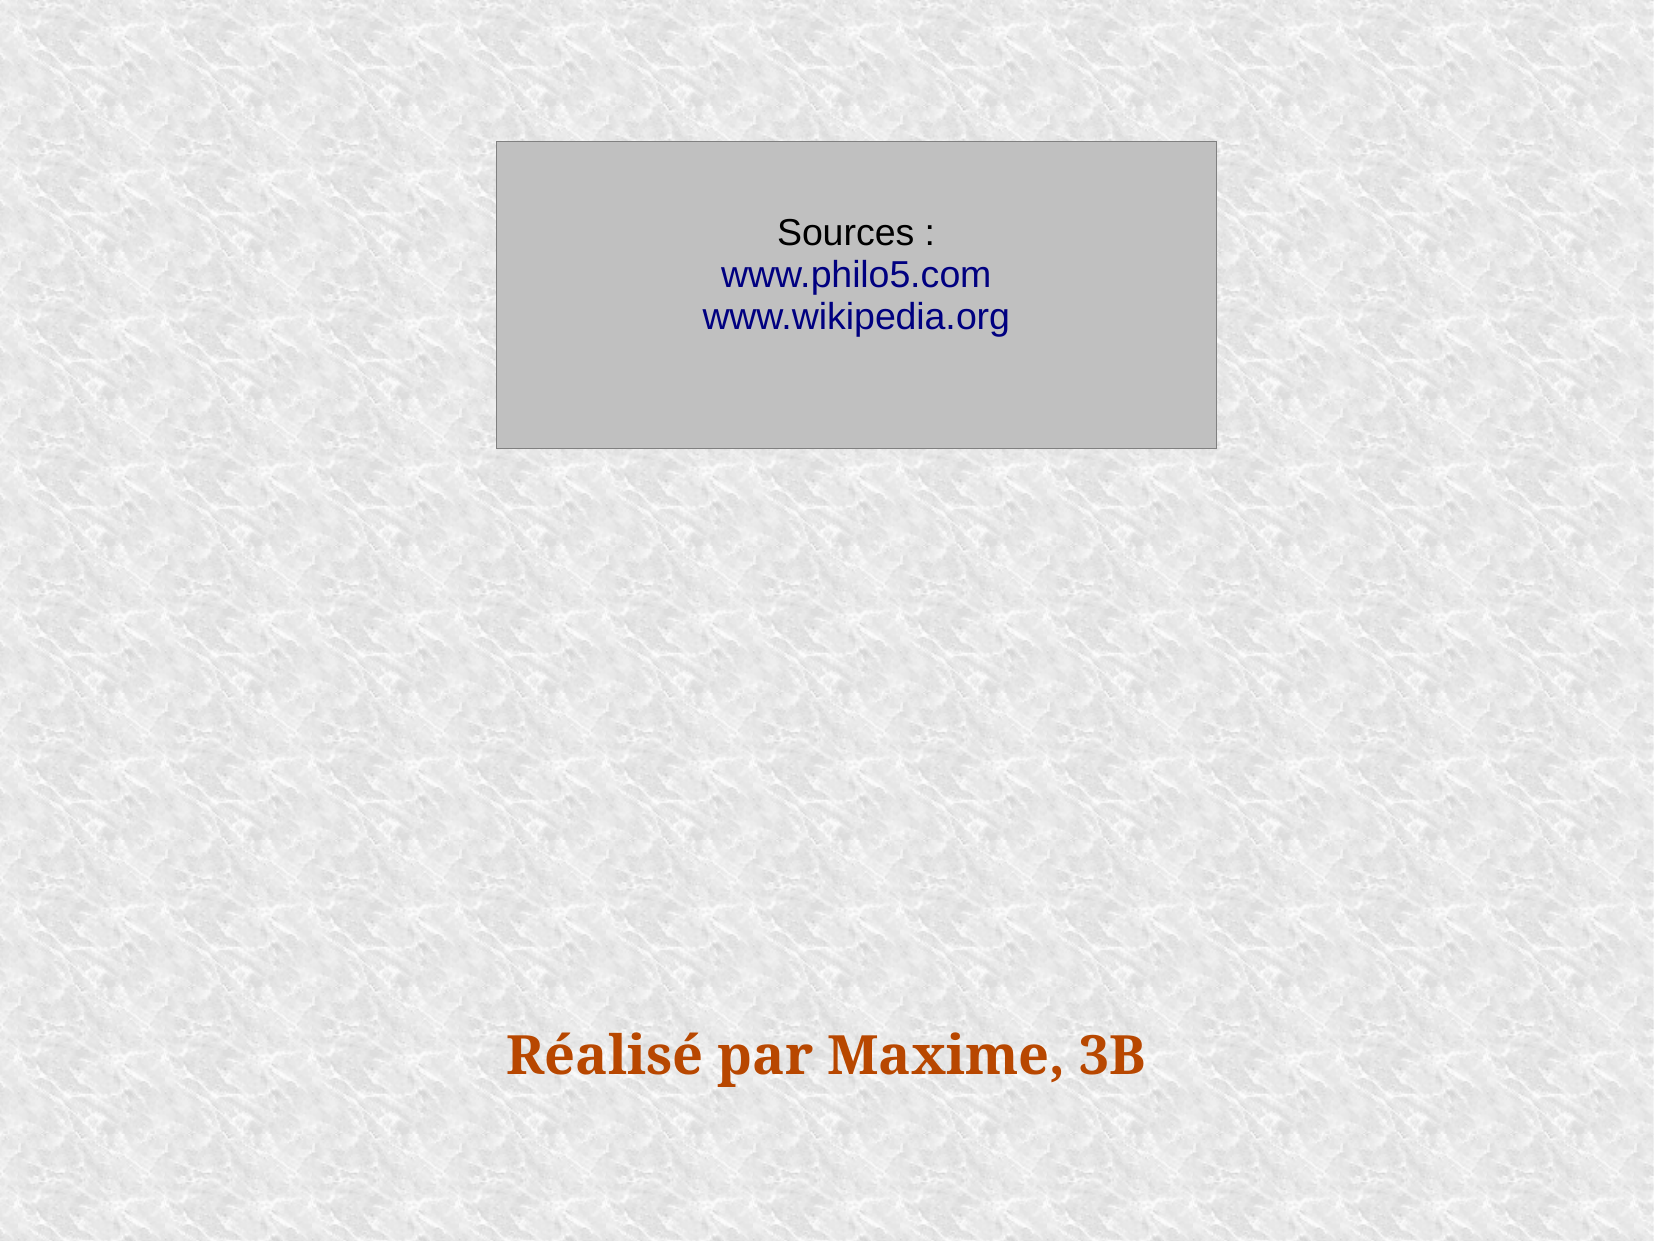

Sources :
www.philo5.com
www.wikipedia.org
# Réalisé par Maxime, 3B